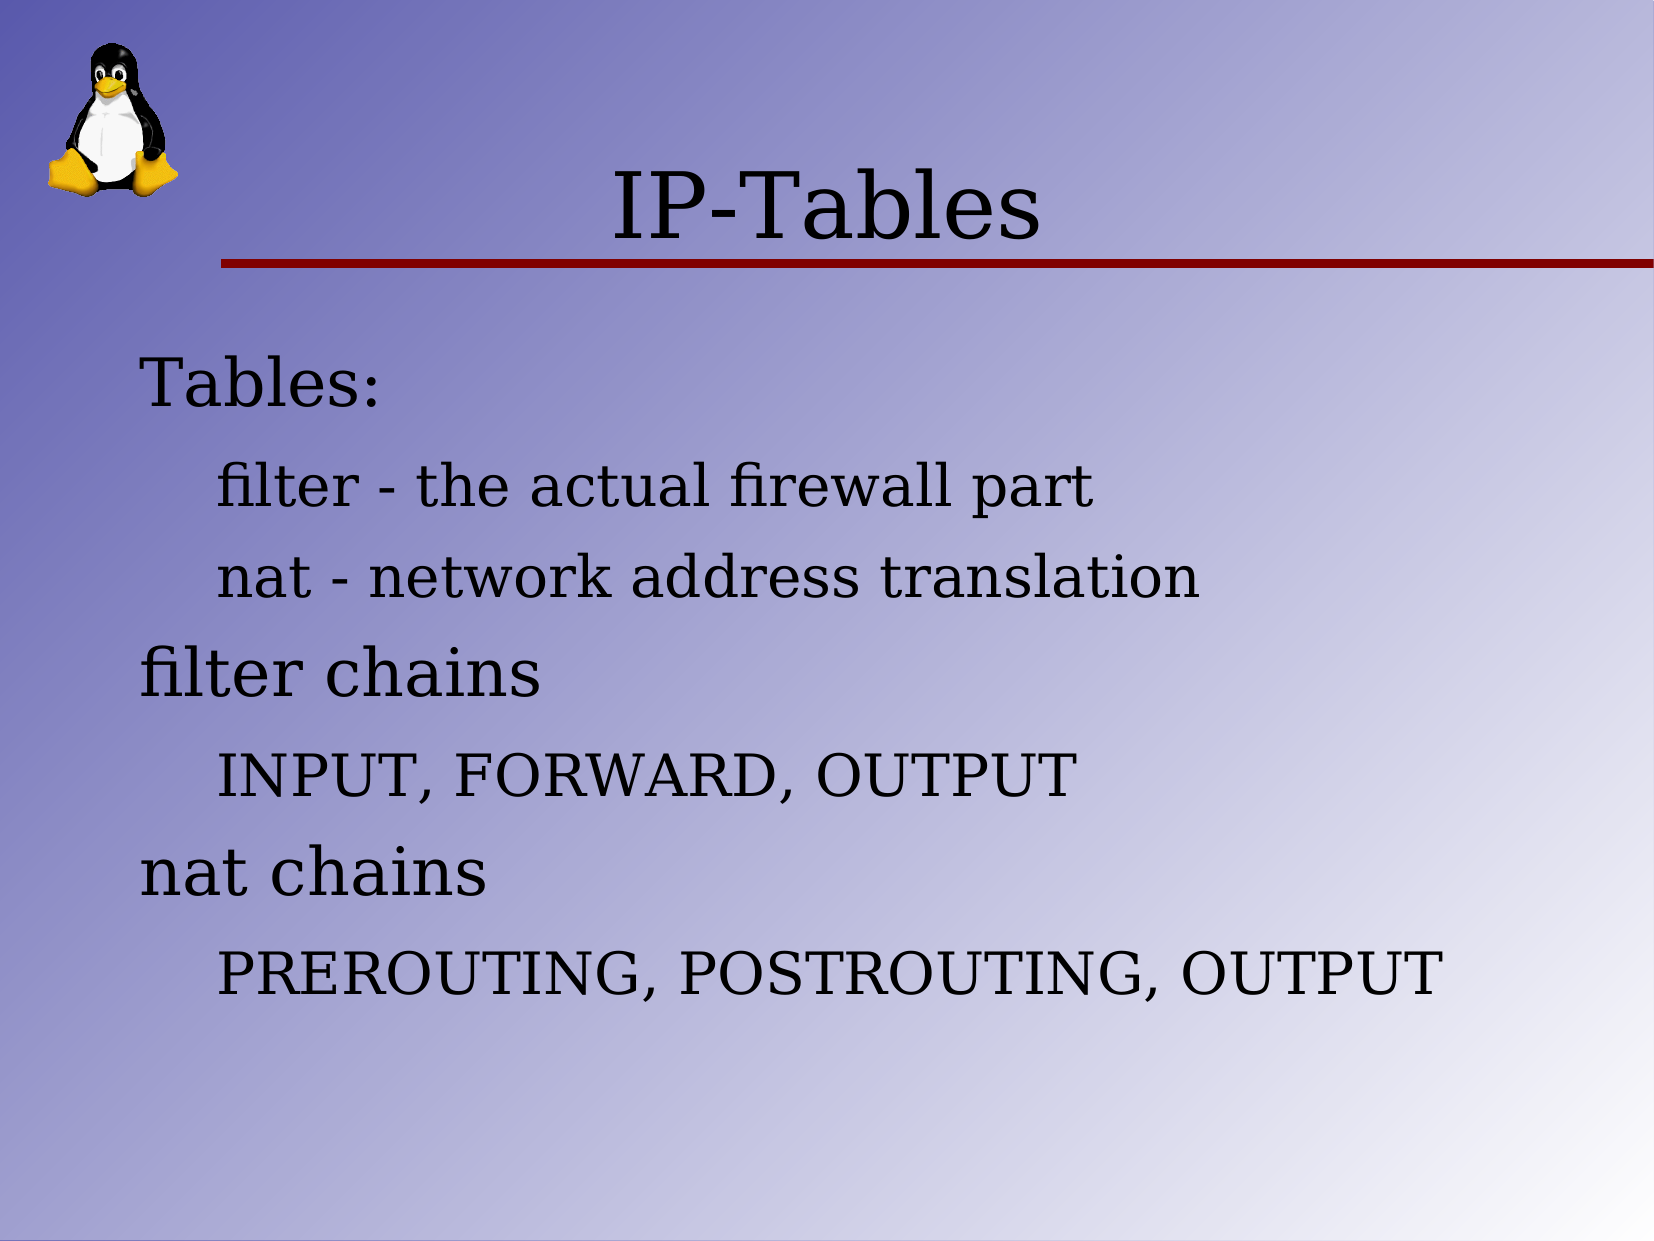

# IP-Tables
Tables:
filter - the actual firewall part
nat - network address translation
filter chains
INPUT, FORWARD, OUTPUT
nat chains
PREROUTING, POSTROUTING, OUTPUT